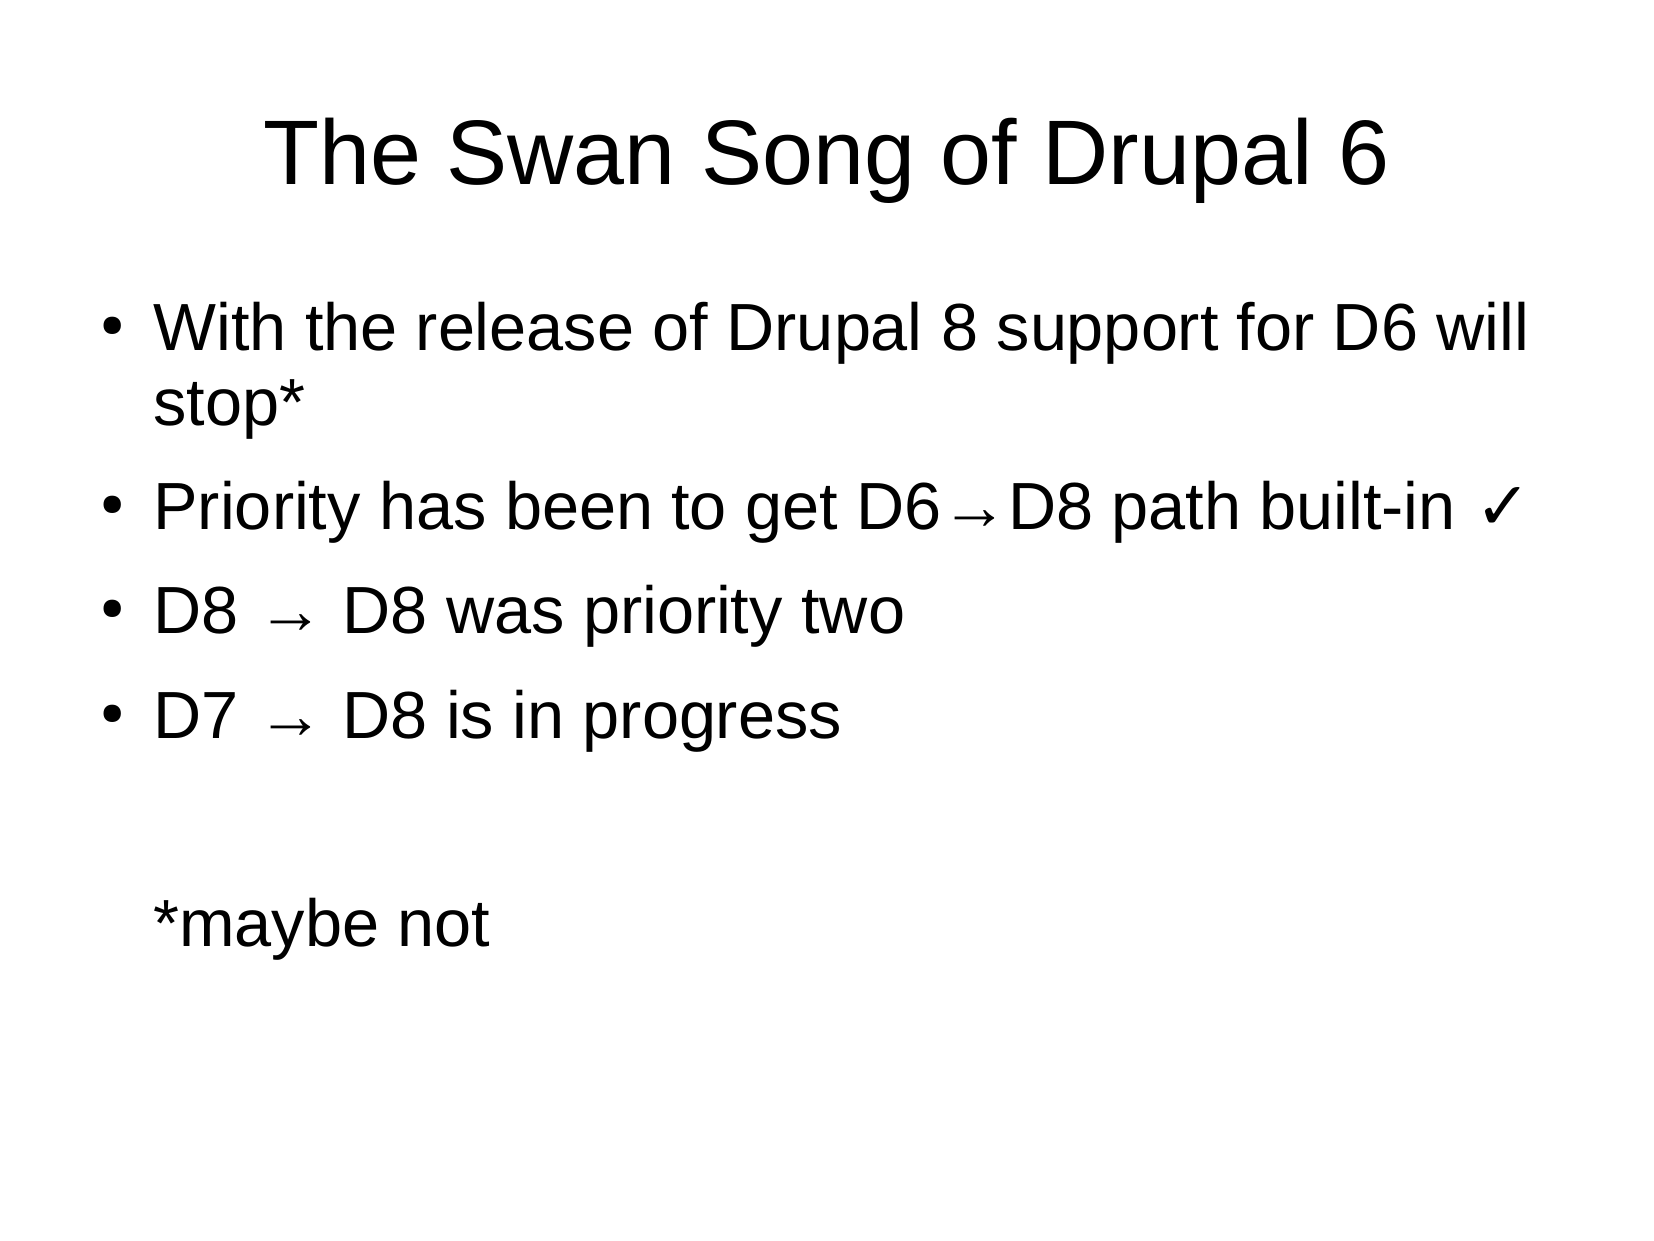

# The Swan Song of Drupal 6
With the release of Drupal 8 support for D6 will stop*
Priority has been to get D6→D8 path built-in ✓
D8 → D8 was priority two
D7 → D8 is in progress
*maybe not